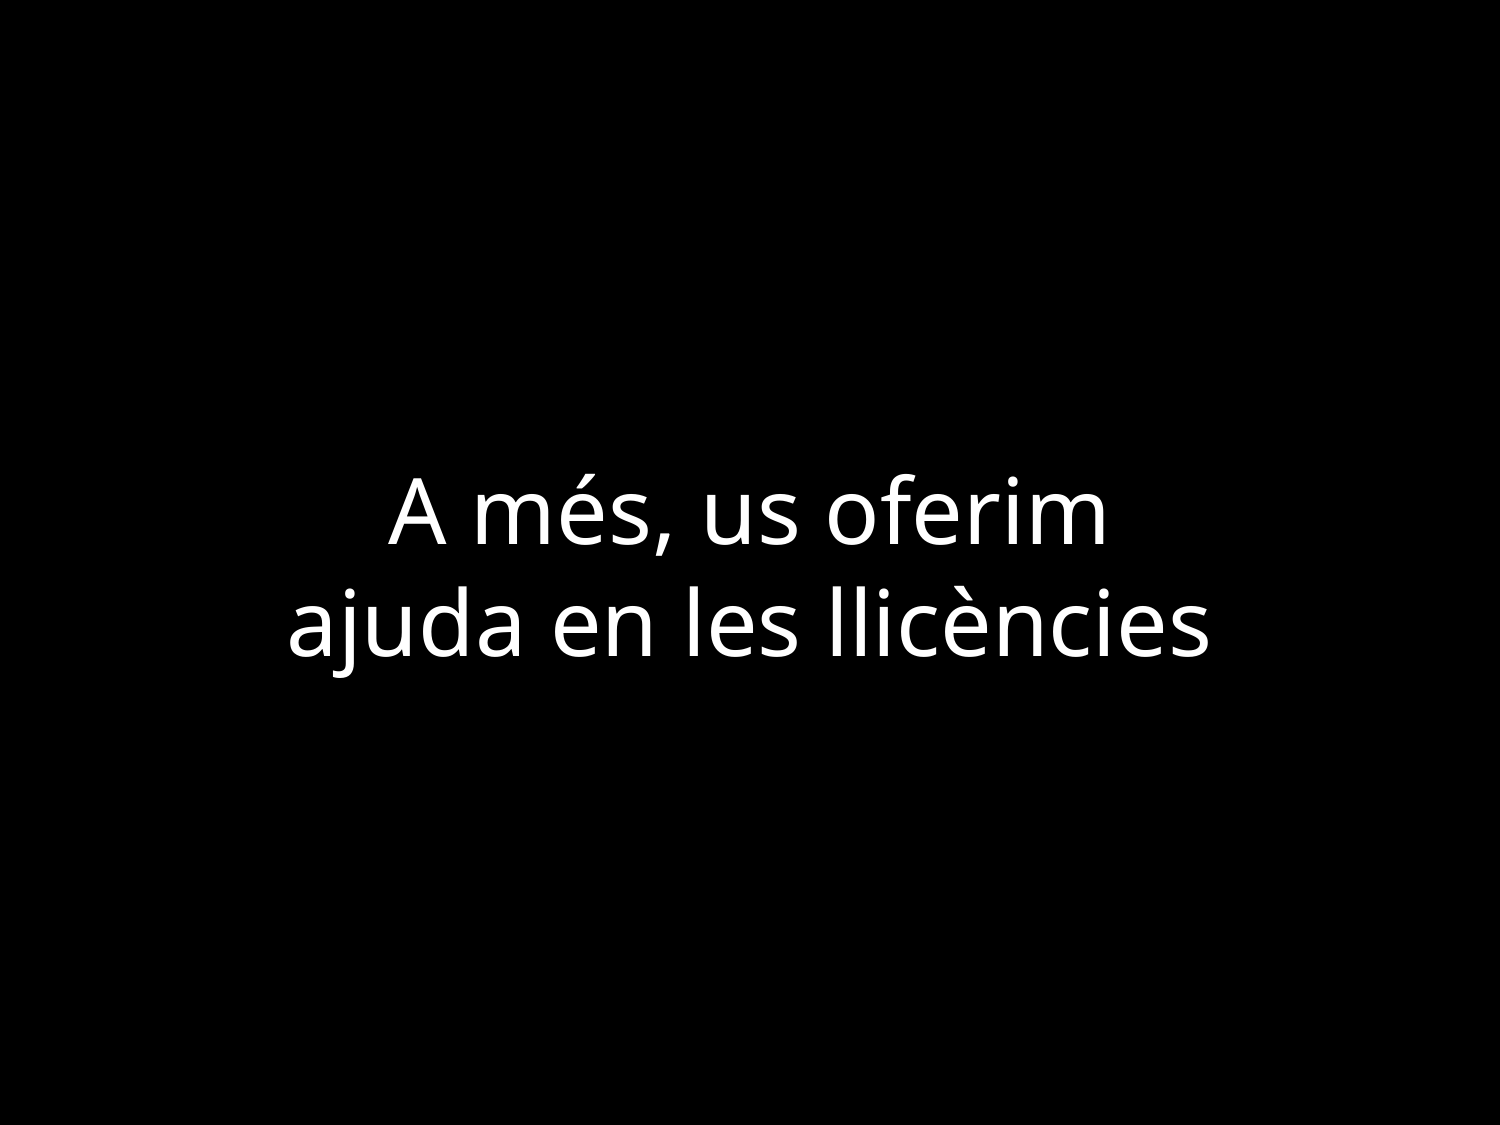

# A més, us oferim
ajuda en les llicències